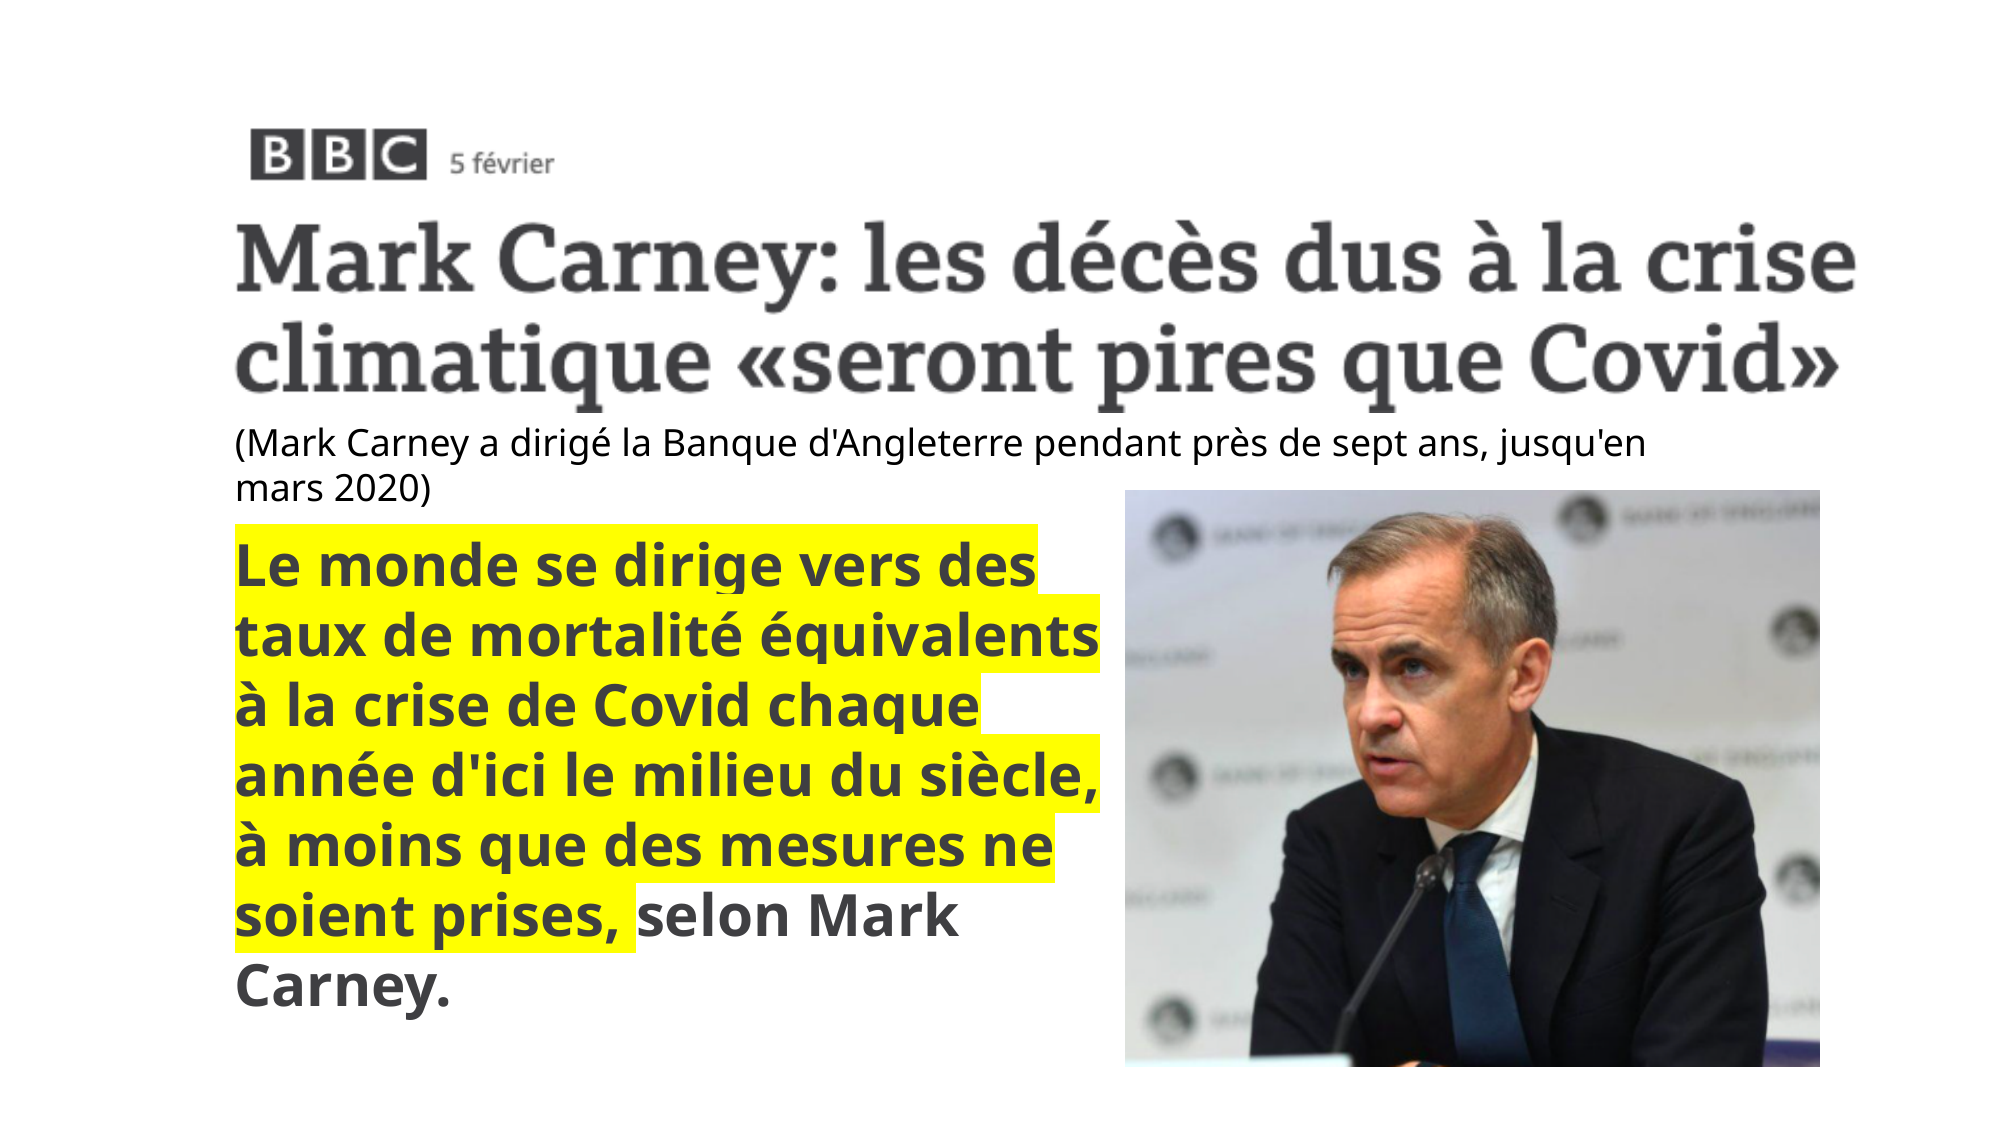

(Mark Carney a dirigé la Banque d'Angleterre pendant près de sept ans, jusqu'en mars 2020)
Le monde se dirige vers des taux de mortalité équivalents à la crise de Covid chaque année d'ici le milieu du siècle, à moins que des mesures ne soient prises, selon Mark Carney.